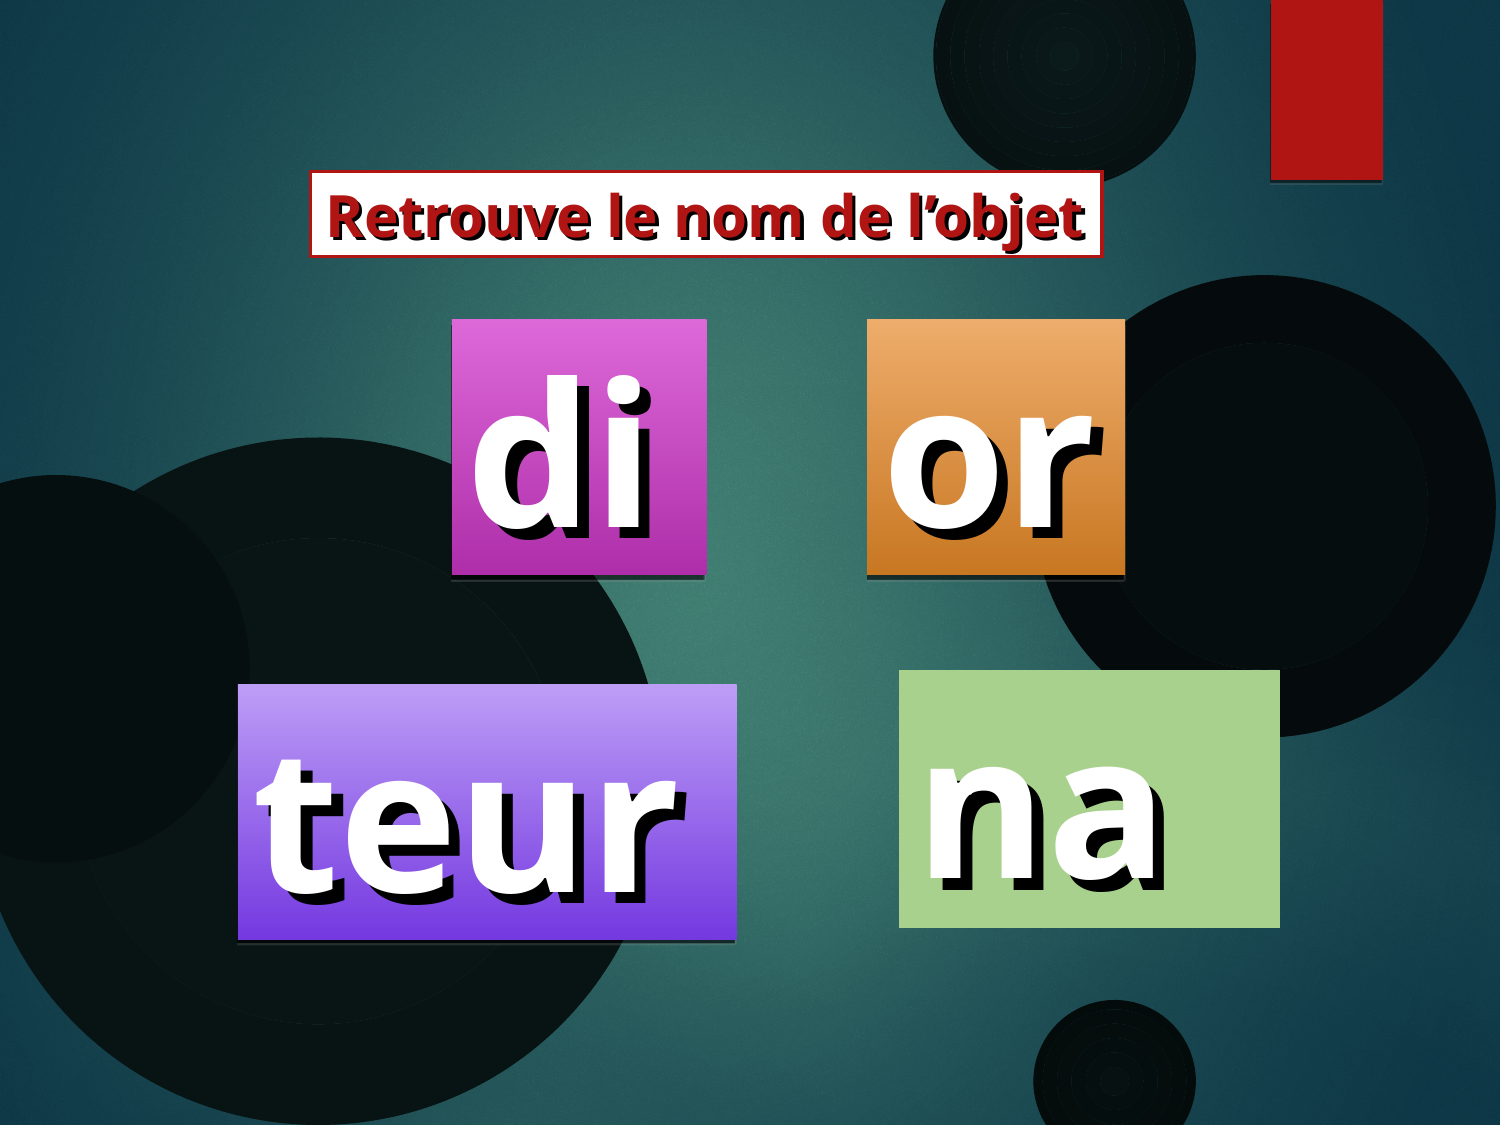

Retrouve le nom de l’objet
di
or
na
teur